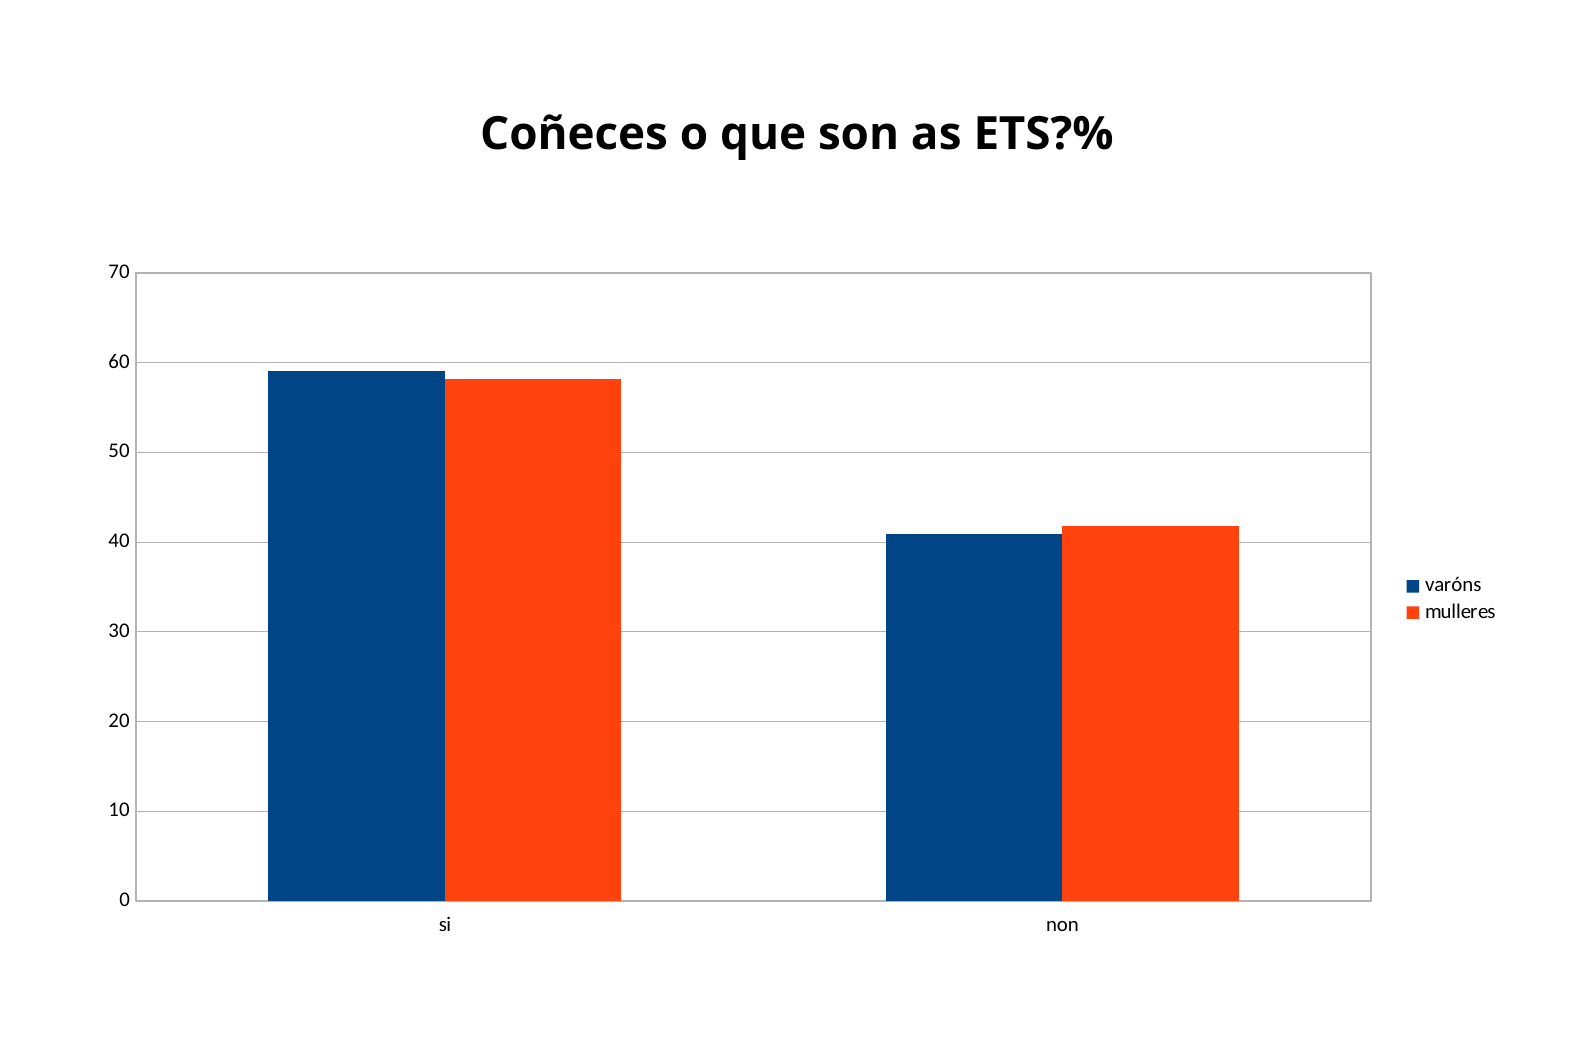

# Coñeces o que son as ETS?%
### Chart
| Category | varóns | mulleres |
|---|---|---|
| si | 59.1 | 58.18 |
| non | 40.9 | 41.82 |